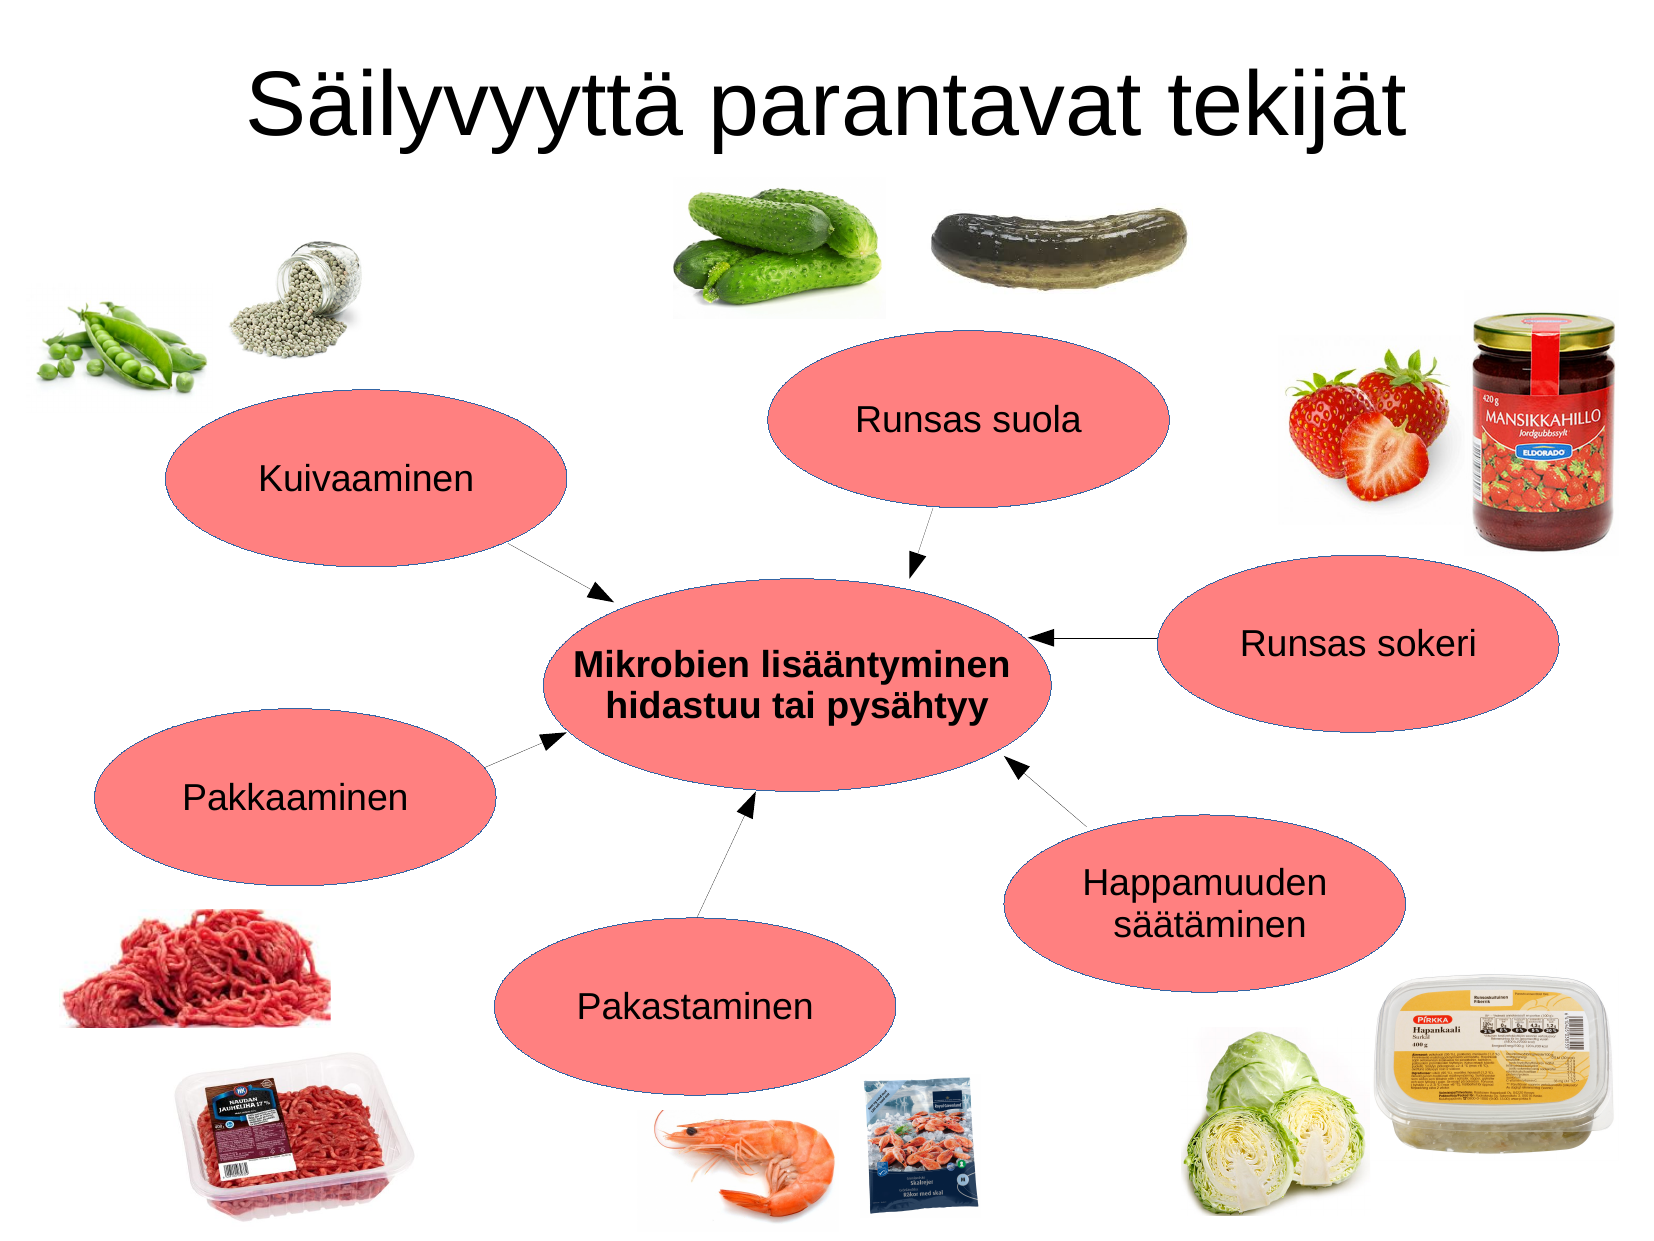

# Säilyvyyttä parantavat tekijät
Runsas suola
Kuivaaminen
Runsas sokeri
Mikrobien lisääntyminen
hidastuu tai pysähtyy
Pakkaaminen
Happamuuden
 säätäminen
Pakastaminen